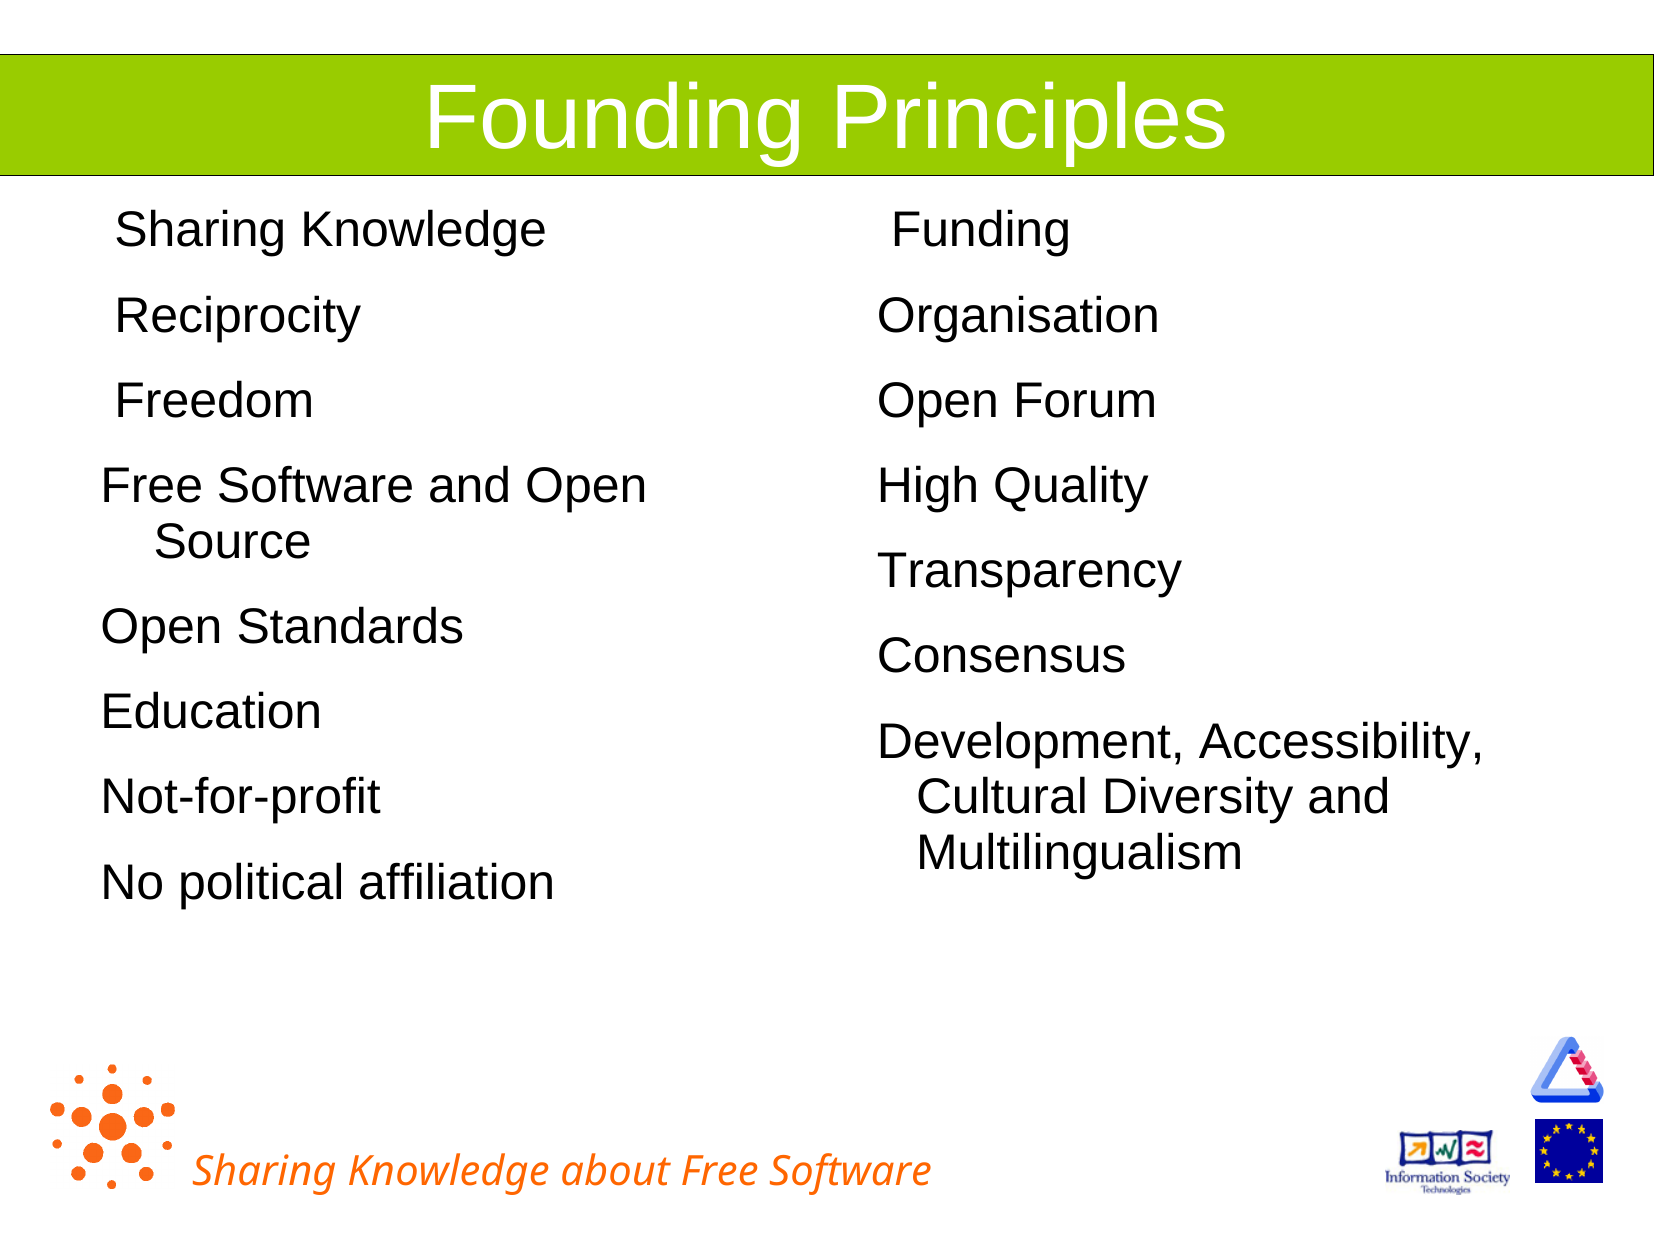

# Founding Principles
 Sharing Knowledge
 Reciprocity
 Freedom
Free Software and Open Source
Open Standards
Education
Not-for-profit
No political affiliation
 Funding
 Organisation
 Open Forum
 High Quality
 Transparency
 Consensus
 Development, Accessibility, Cultural Diversity and Multilingualism